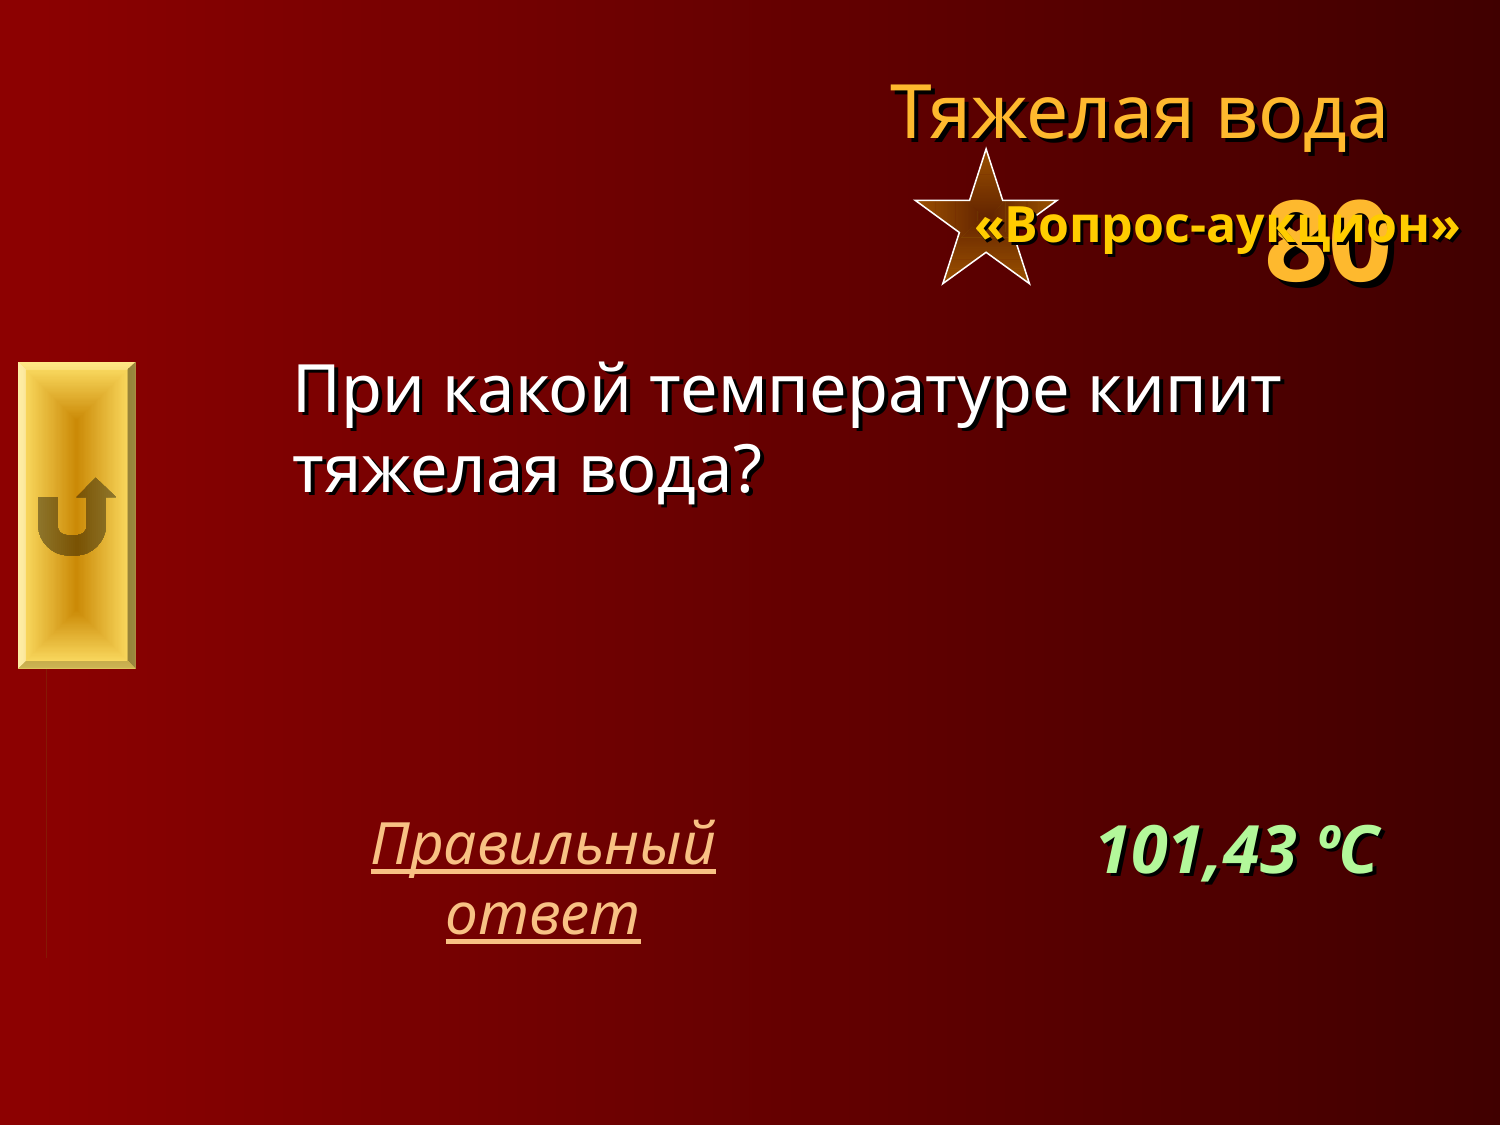

# Тяжелая вода
«Вопрос-аукцион»
80
При какой температуре кипит тяжелая вода?
101,43 ºС
Правильный ответ